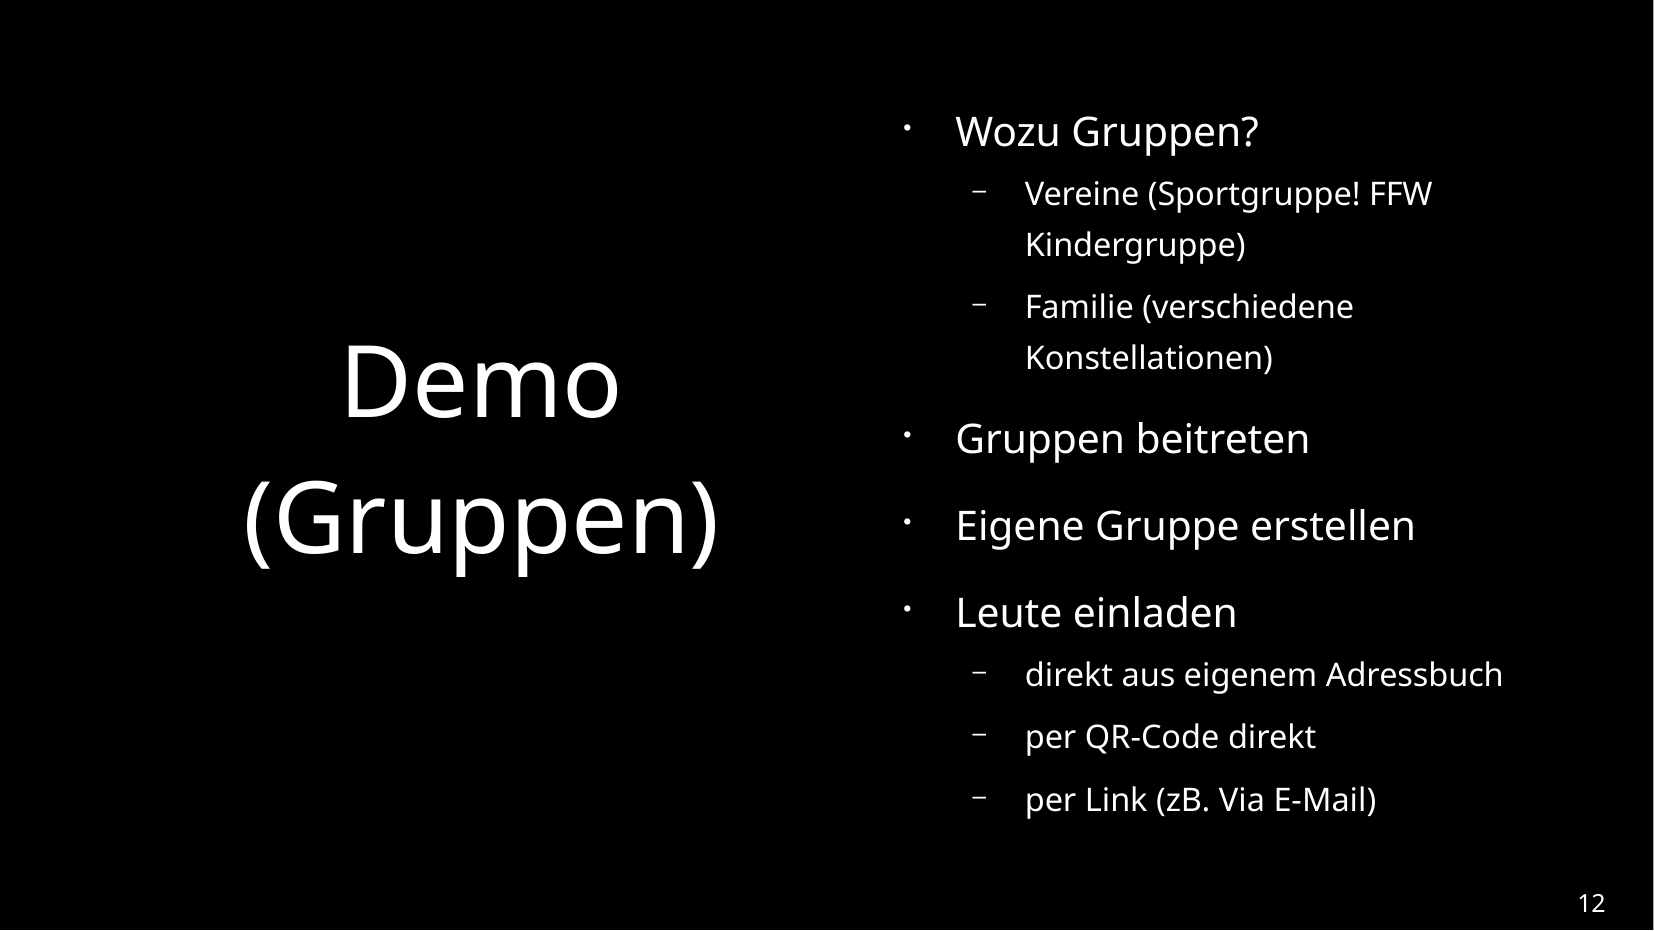

# Demo
(Gruppen)
Wozu Gruppen?
Vereine (Sportgruppe! FFW Kindergruppe)
Familie (verschiedene Konstellationen)
Gruppen beitreten
Eigene Gruppe erstellen
Leute einladen
direkt aus eigenem Adressbuch
per QR-Code direkt
per Link (zB. Via E-Mail)
12